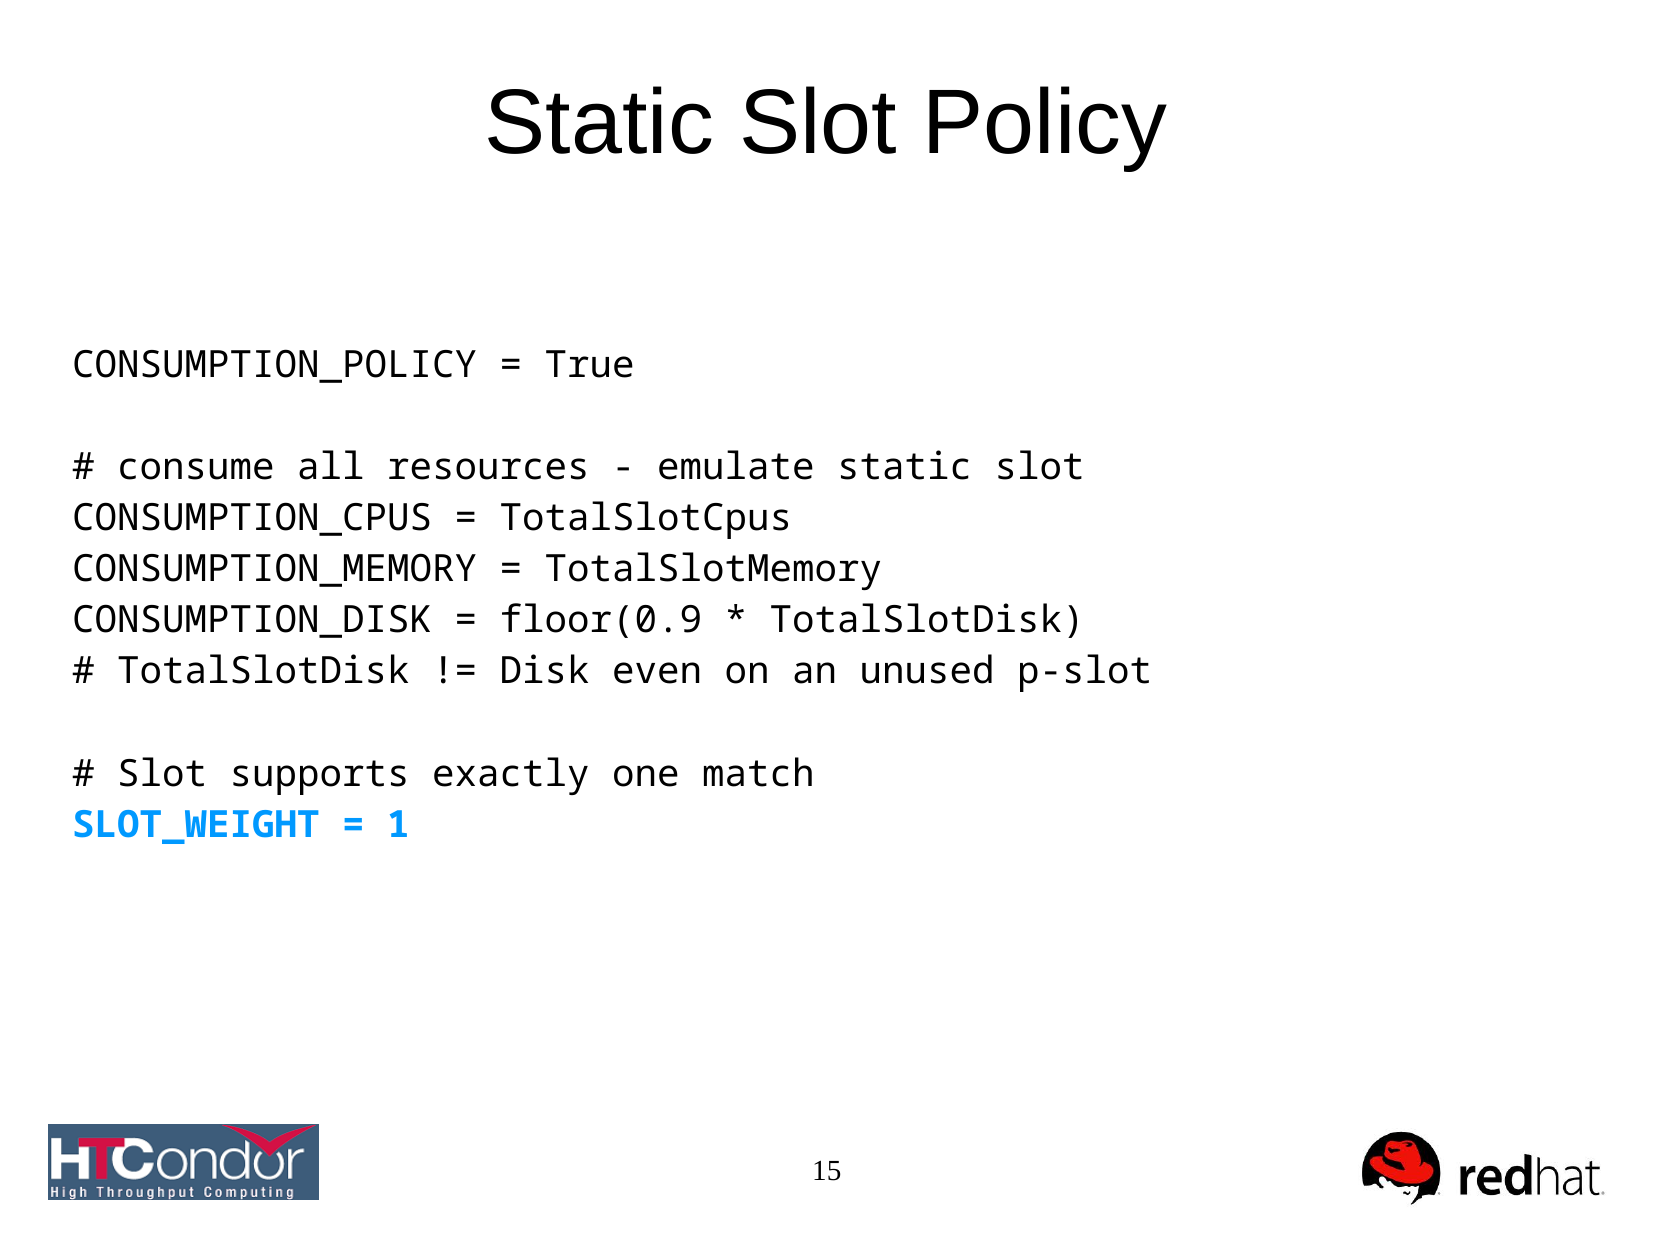

# Static Slot Policy
CONSUMPTION_POLICY = True
# consume all resources - emulate static slot
CONSUMPTION_CPUS = TotalSlotCpus
CONSUMPTION_MEMORY = TotalSlotMemory
CONSUMPTION_DISK = floor(0.9 * TotalSlotDisk)
# TotalSlotDisk != Disk even on an unused p-slot
# Slot supports exactly one match
SLOT_WEIGHT = 1
15